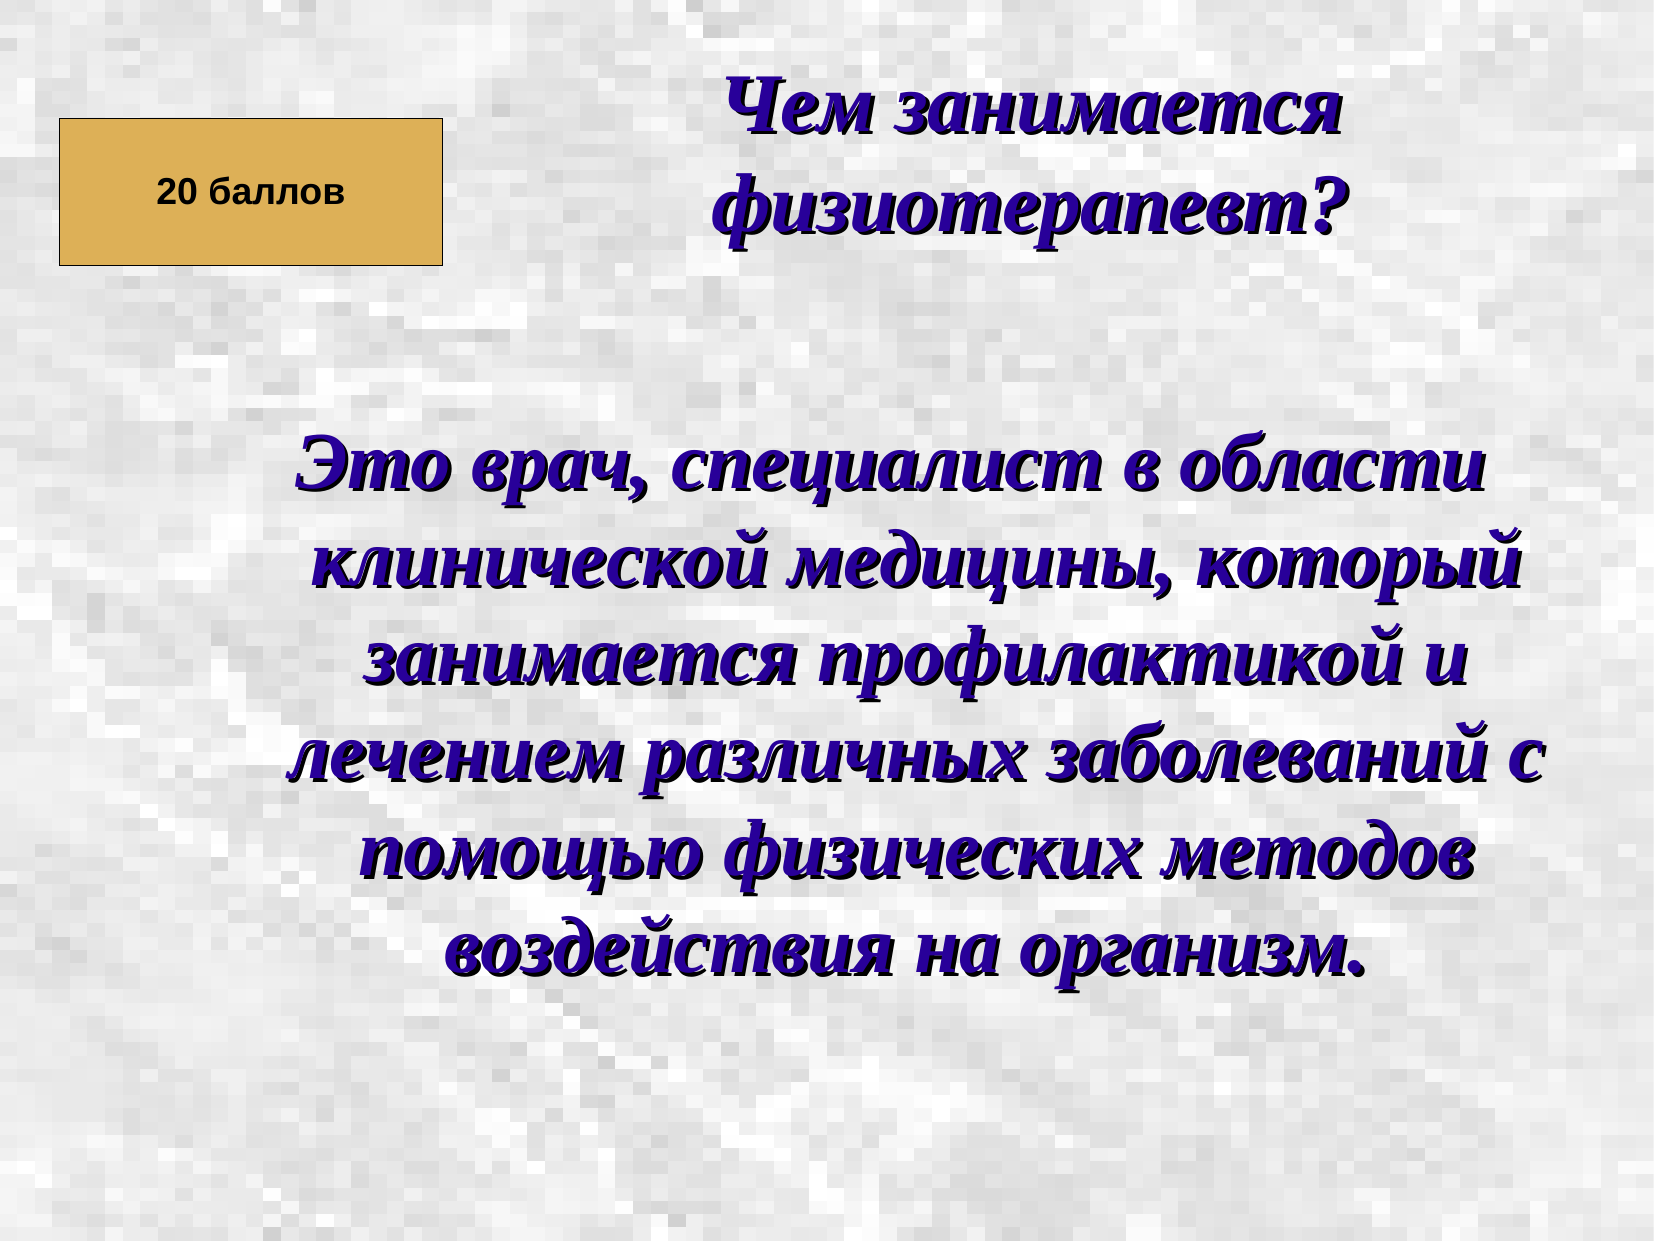

# Чем занимается физиотерапевт?
20 баллов
Это врач, специалист в области клинической медицины, который занимается профилактикой и лечением различных заболеваний с помощью физических методов воздействия на организм.